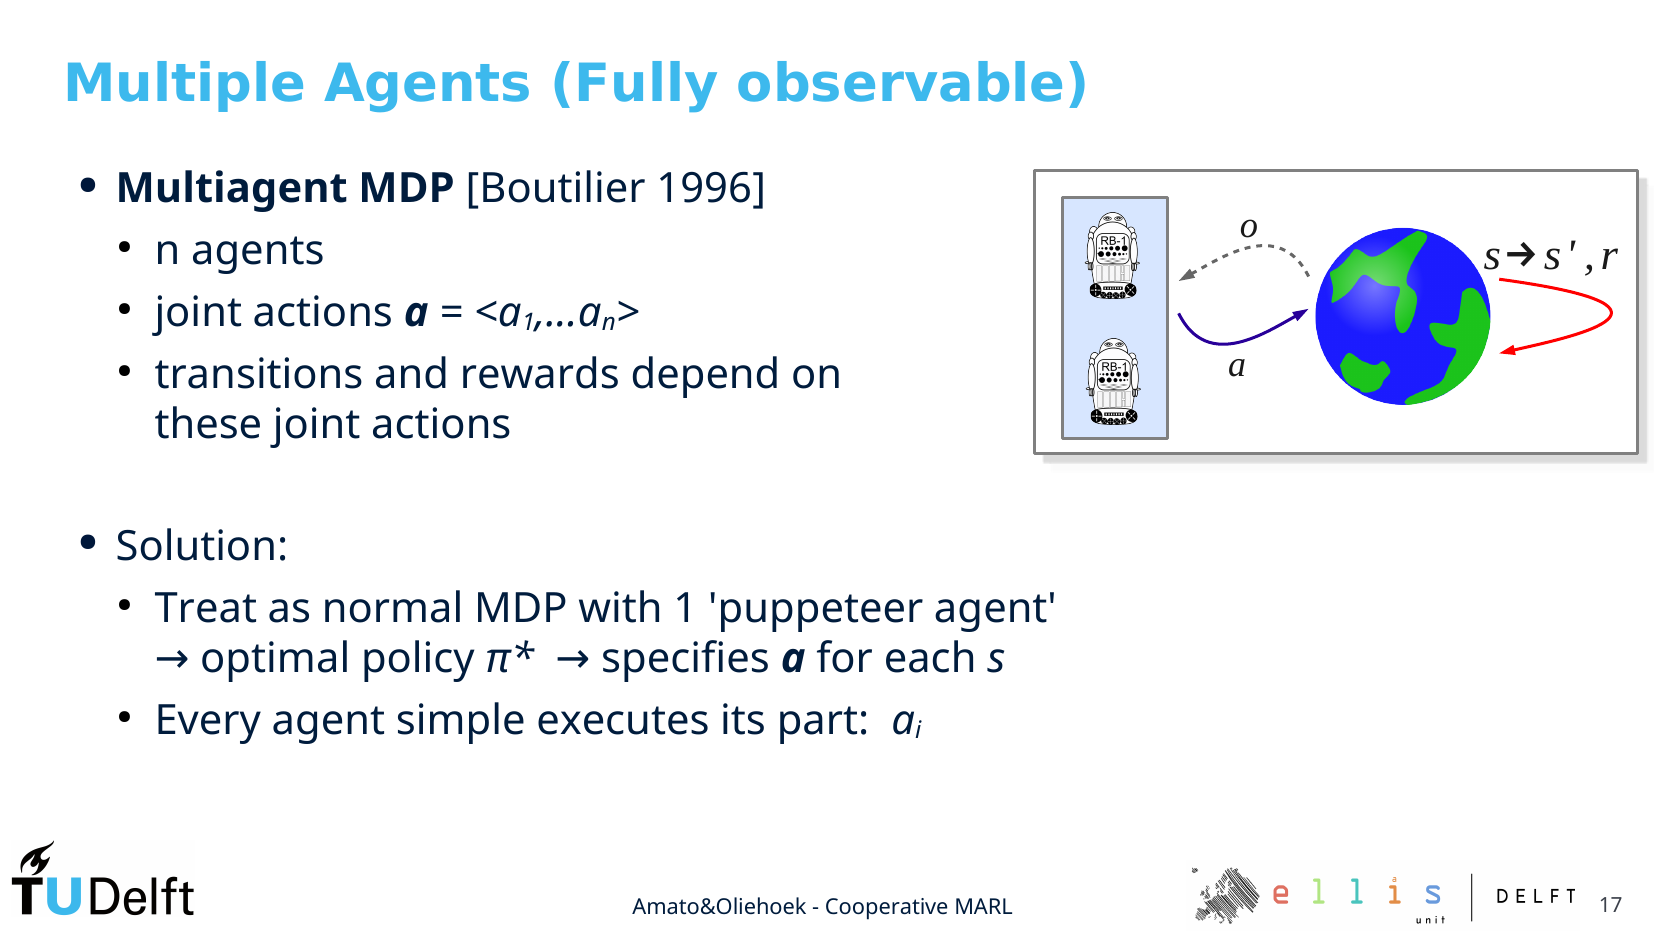

# Multiple Agents (Fully observable)
Multiagent MDP [Boutilier 1996]
n agents
joint actions a = <a1,...an>
transitions and rewards depend on
these joint actions
Solution:
Treat as normal MDP with 1 'puppeteer agent'
→ optimal policy π* → specifies a for each s
Every agent simple executes its part: ai
Amato&Oliehoek - Cooperative MARL